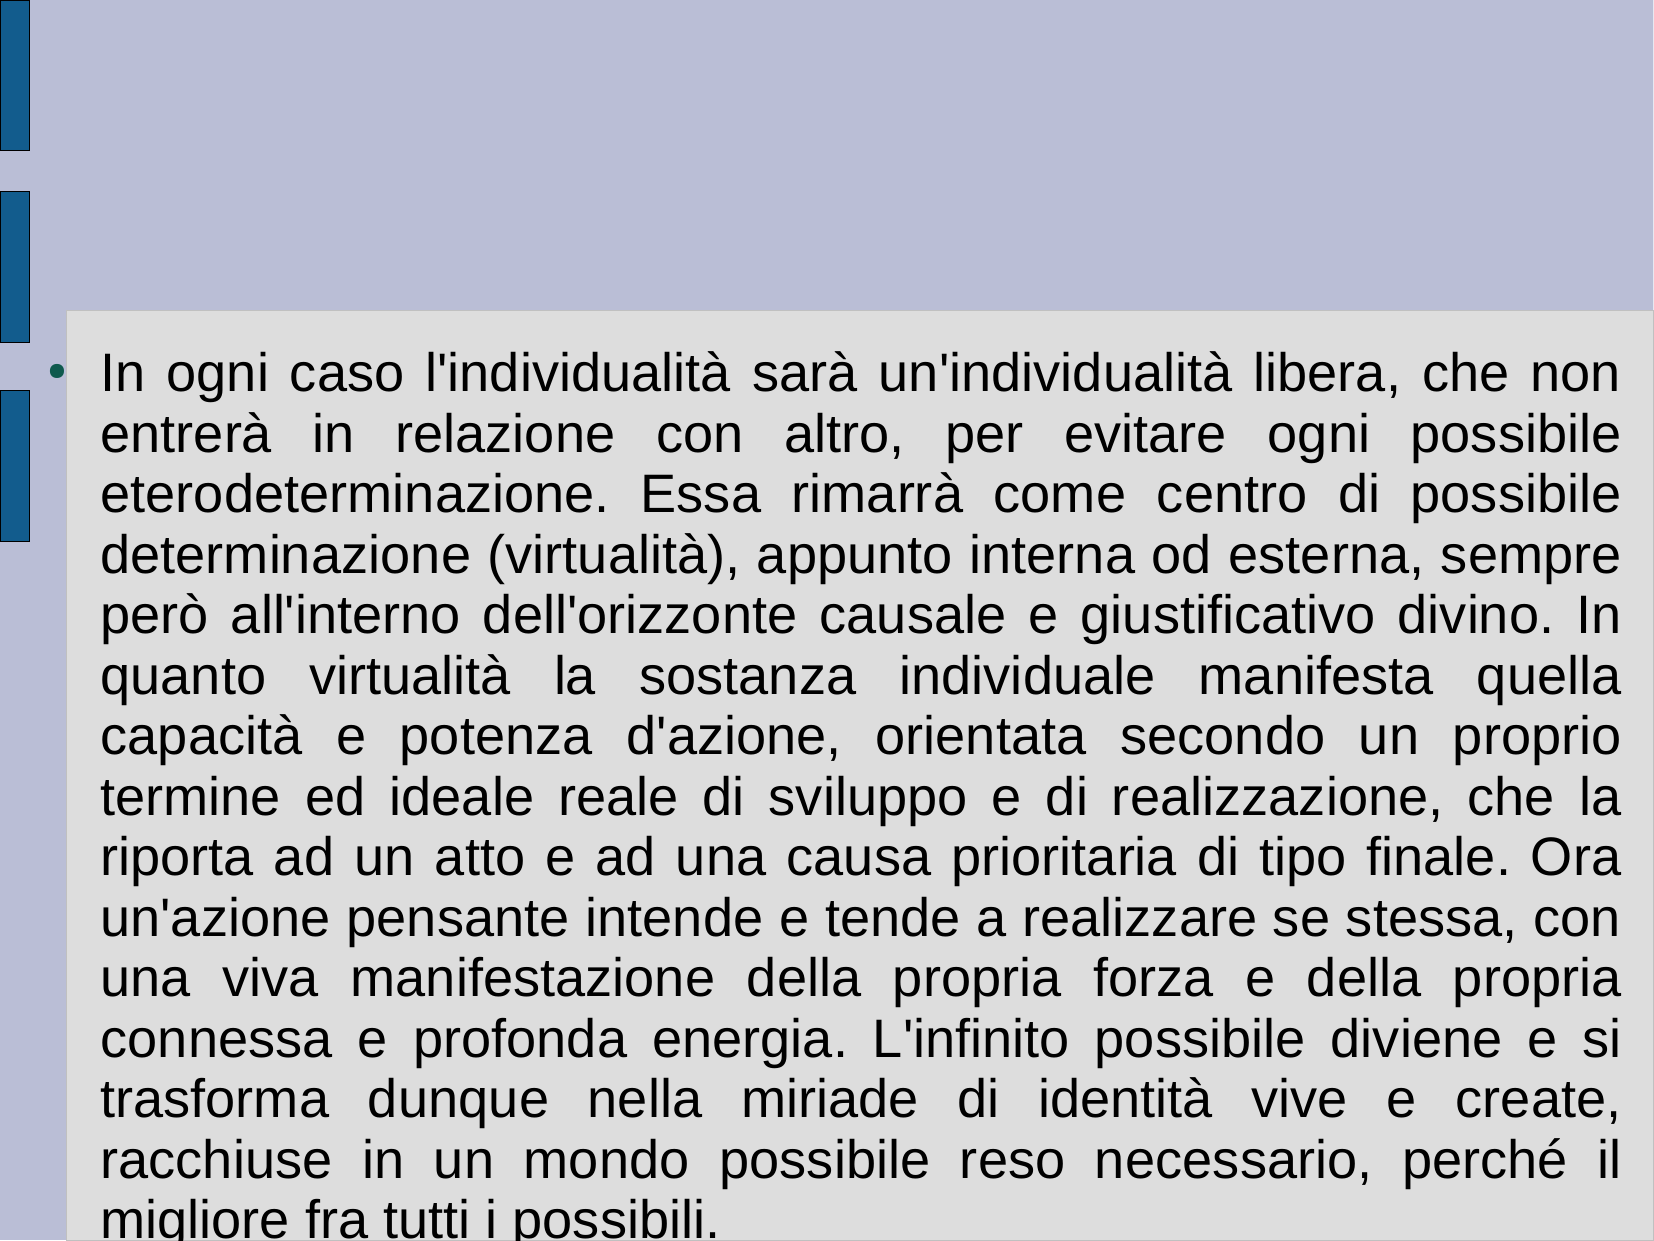

#
In ogni caso l'individualità sarà un'individualità libera, che non entrerà in relazione con altro, per evitare ogni possibile eterodeterminazione. Essa rimarrà come centro di possibile determinazione (virtualità), appunto interna od esterna, sempre però all'interno dell'orizzonte causale e giustificativo divino. In quanto virtualità la sostanza individuale manifesta quella capacità e potenza d'azione, orientata secondo un proprio termine ed ideale reale di sviluppo e di realizzazione, che la riporta ad un atto e ad una causa prioritaria di tipo finale. Ora un'azione pensante intende e tende a realizzare se stessa, con una viva manifestazione della propria forza e della propria connessa e profonda energia. L'infinito possibile diviene e si trasforma dunque nella miriade di identità vive e create, racchiuse in un mondo possibile reso necessario, perché il migliore fra tutti i possibili.